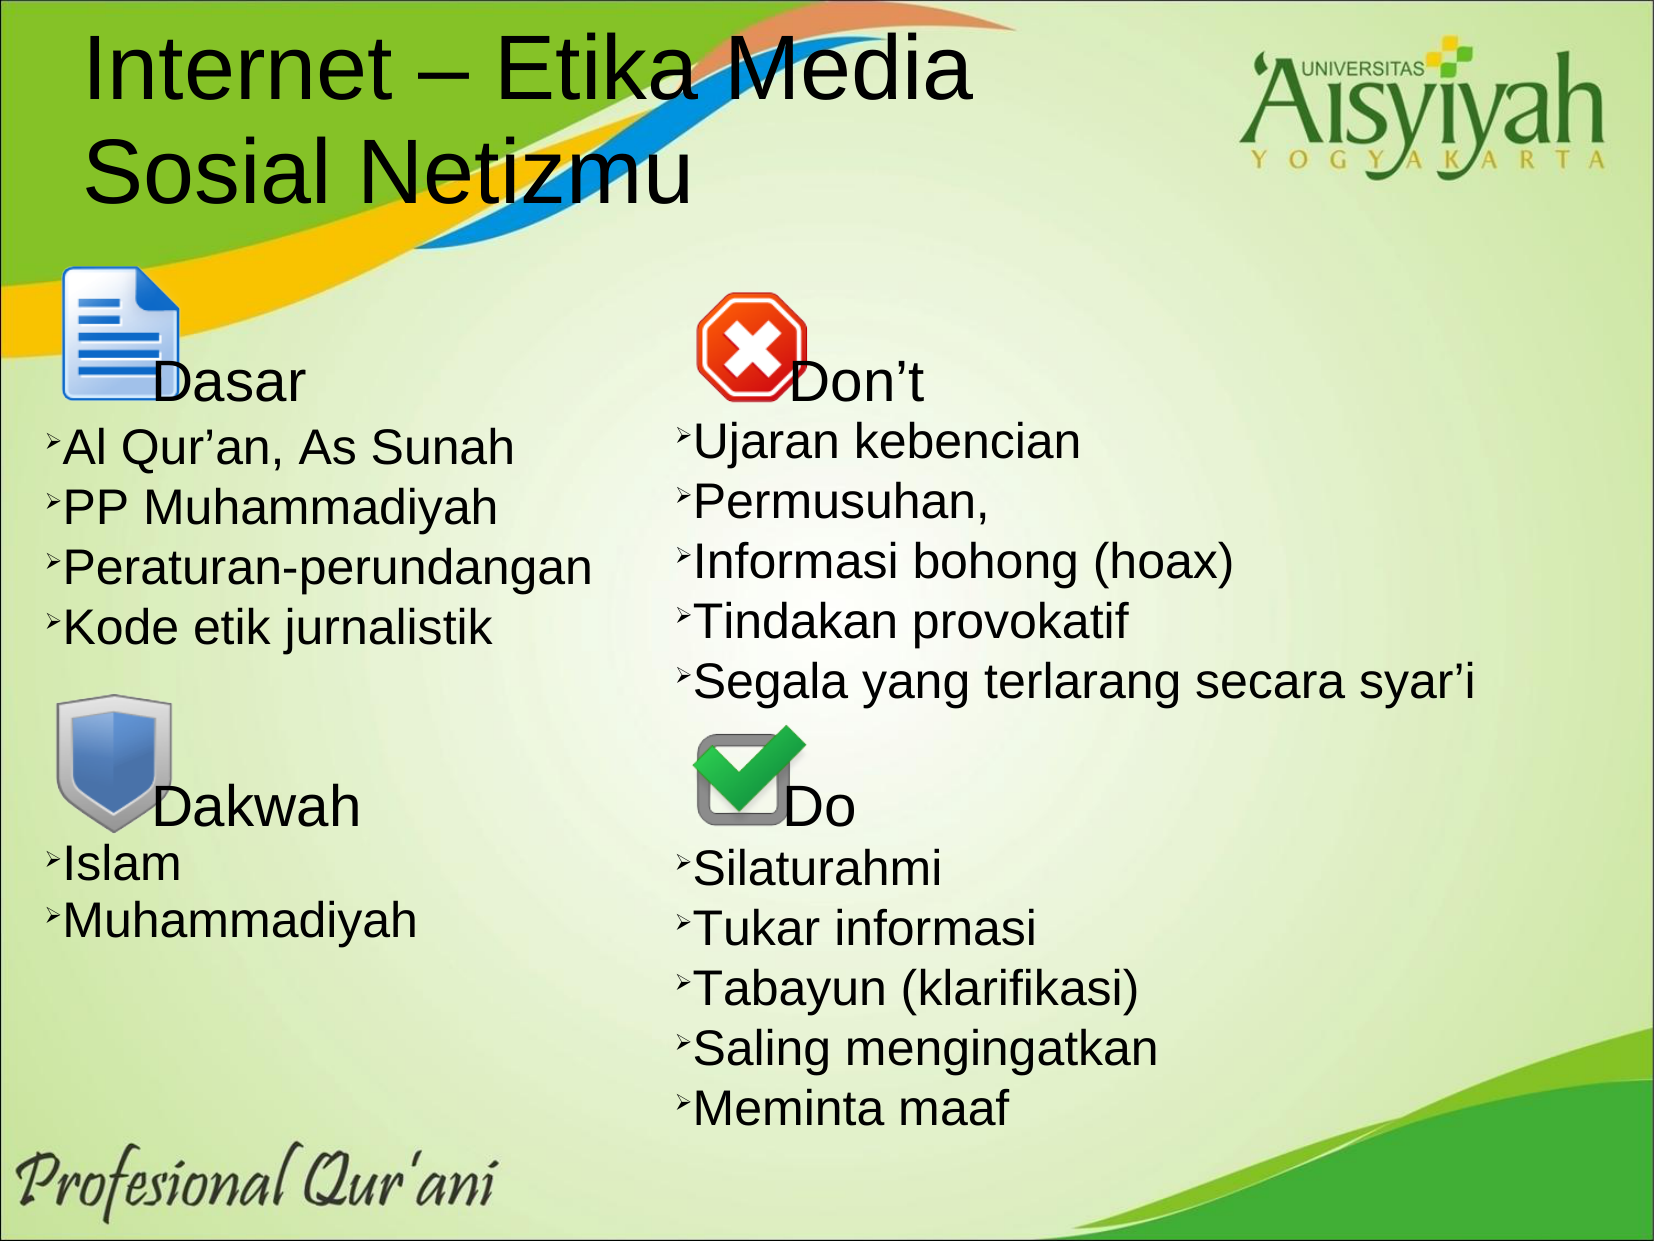

# Internet – Etika Media Sosial Netizmu
 Dasar
 Don’t
Al Qur’an, As Sunah
PP Muhammadiyah
Peraturan-perundangan
Kode etik jurnalistik
Ujaran kebencian
Permusuhan,
Informasi bohong (hoax)
Tindakan provokatif
Segala yang terlarang secara syar’i
 Dakwah
 Do
Islam
Muhammadiyah
Silaturahmi
Tukar informasi
Tabayun (klarifikasi)
Saling mengingatkan
Meminta maaf